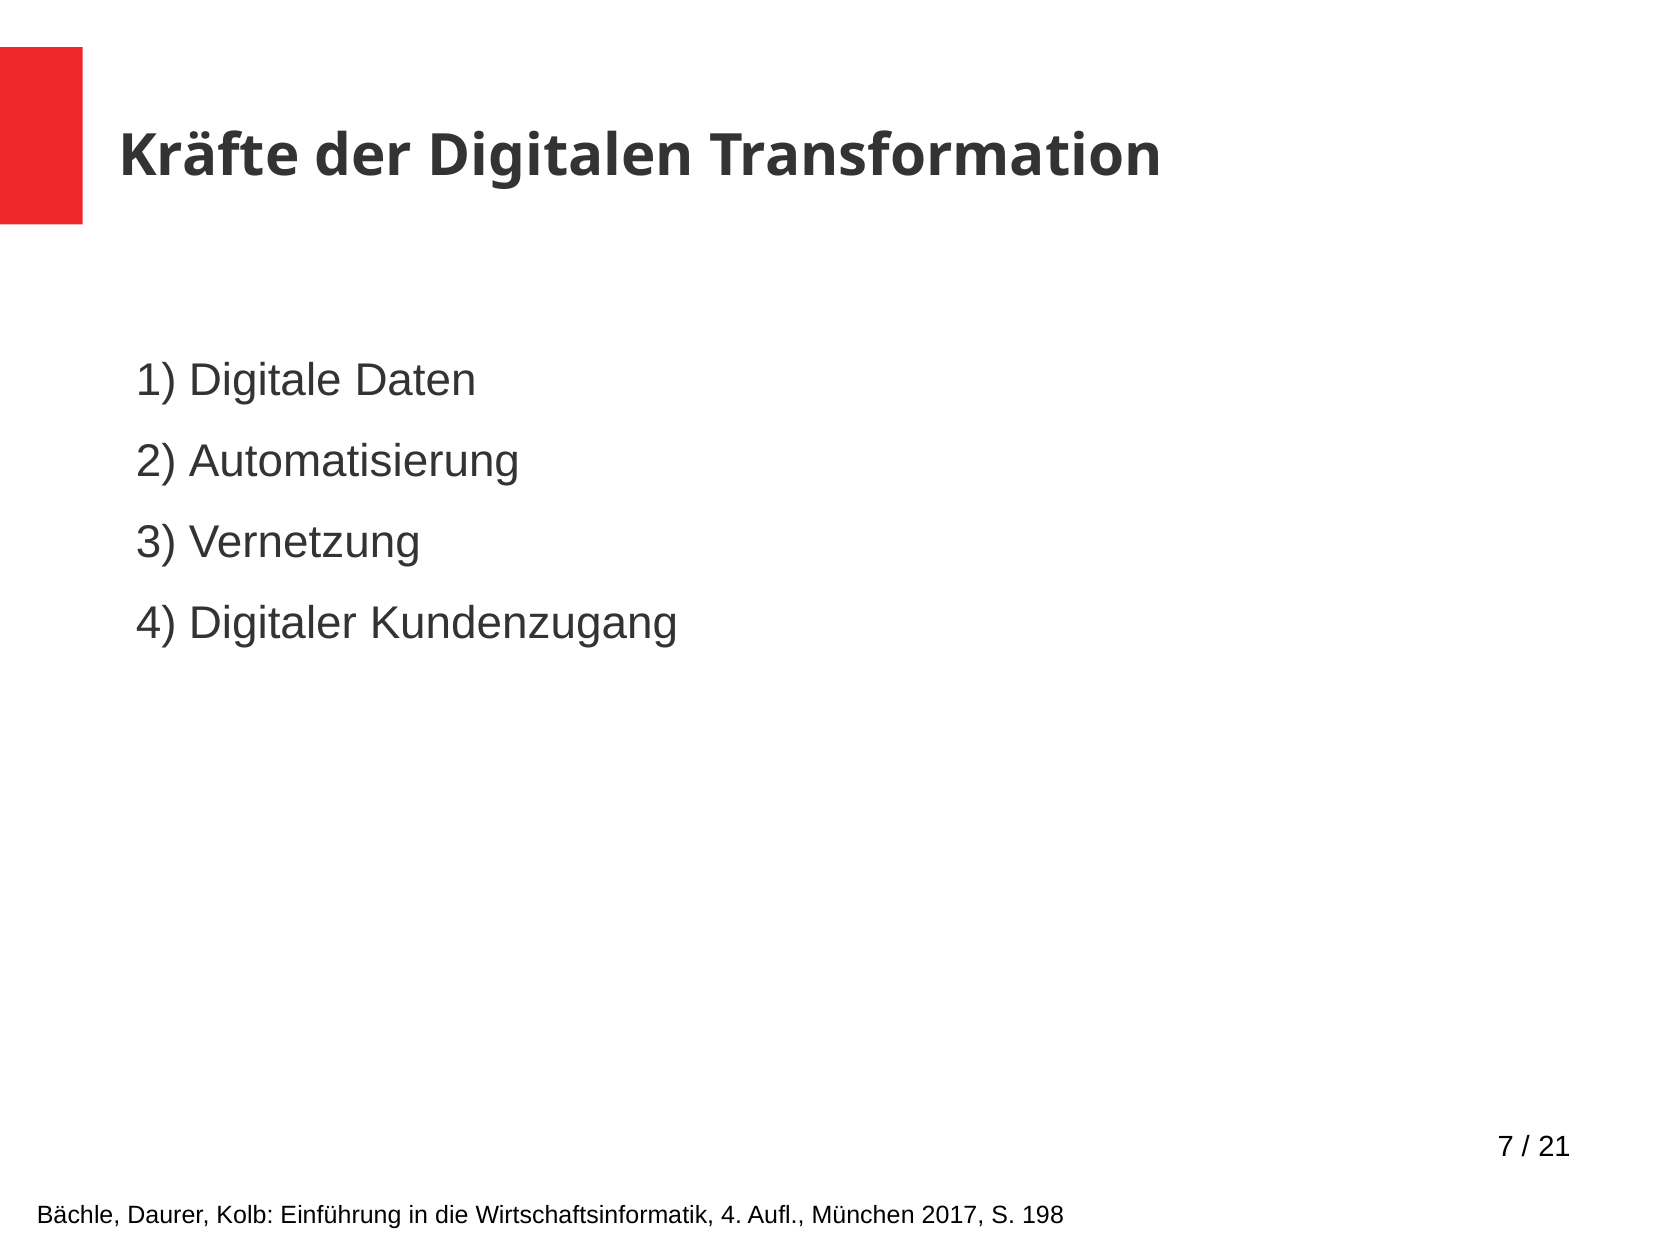

# Kräfte der Digitalen Transformation
Digitale Daten
Automatisierung
Vernetzung
Digitaler Kundenzugang
7
Bächle, Daurer, Kolb: Einführung in die Wirtschaftsinformatik, 4. Aufl., München 2017, S. 198